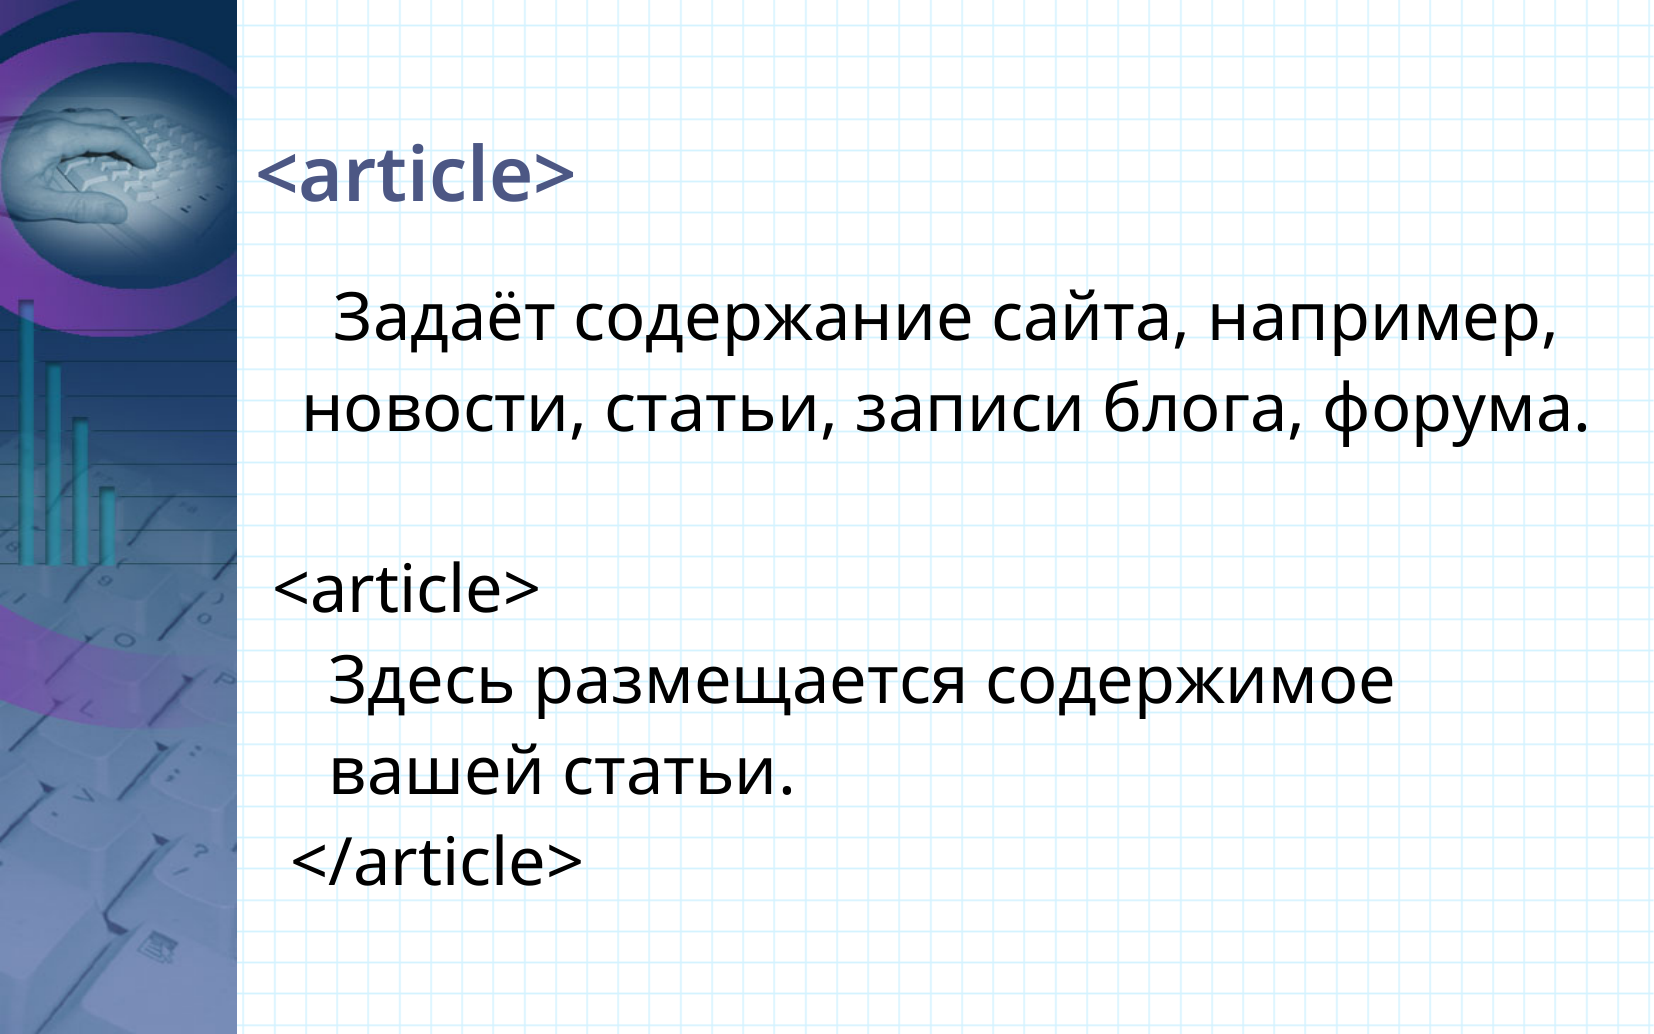

# <article>
Задаёт содержание сайта, например, новости, статьи, записи блога, форума.
 <article>
 	Здесь размещается содержимое 				вашей статьи.
</article>